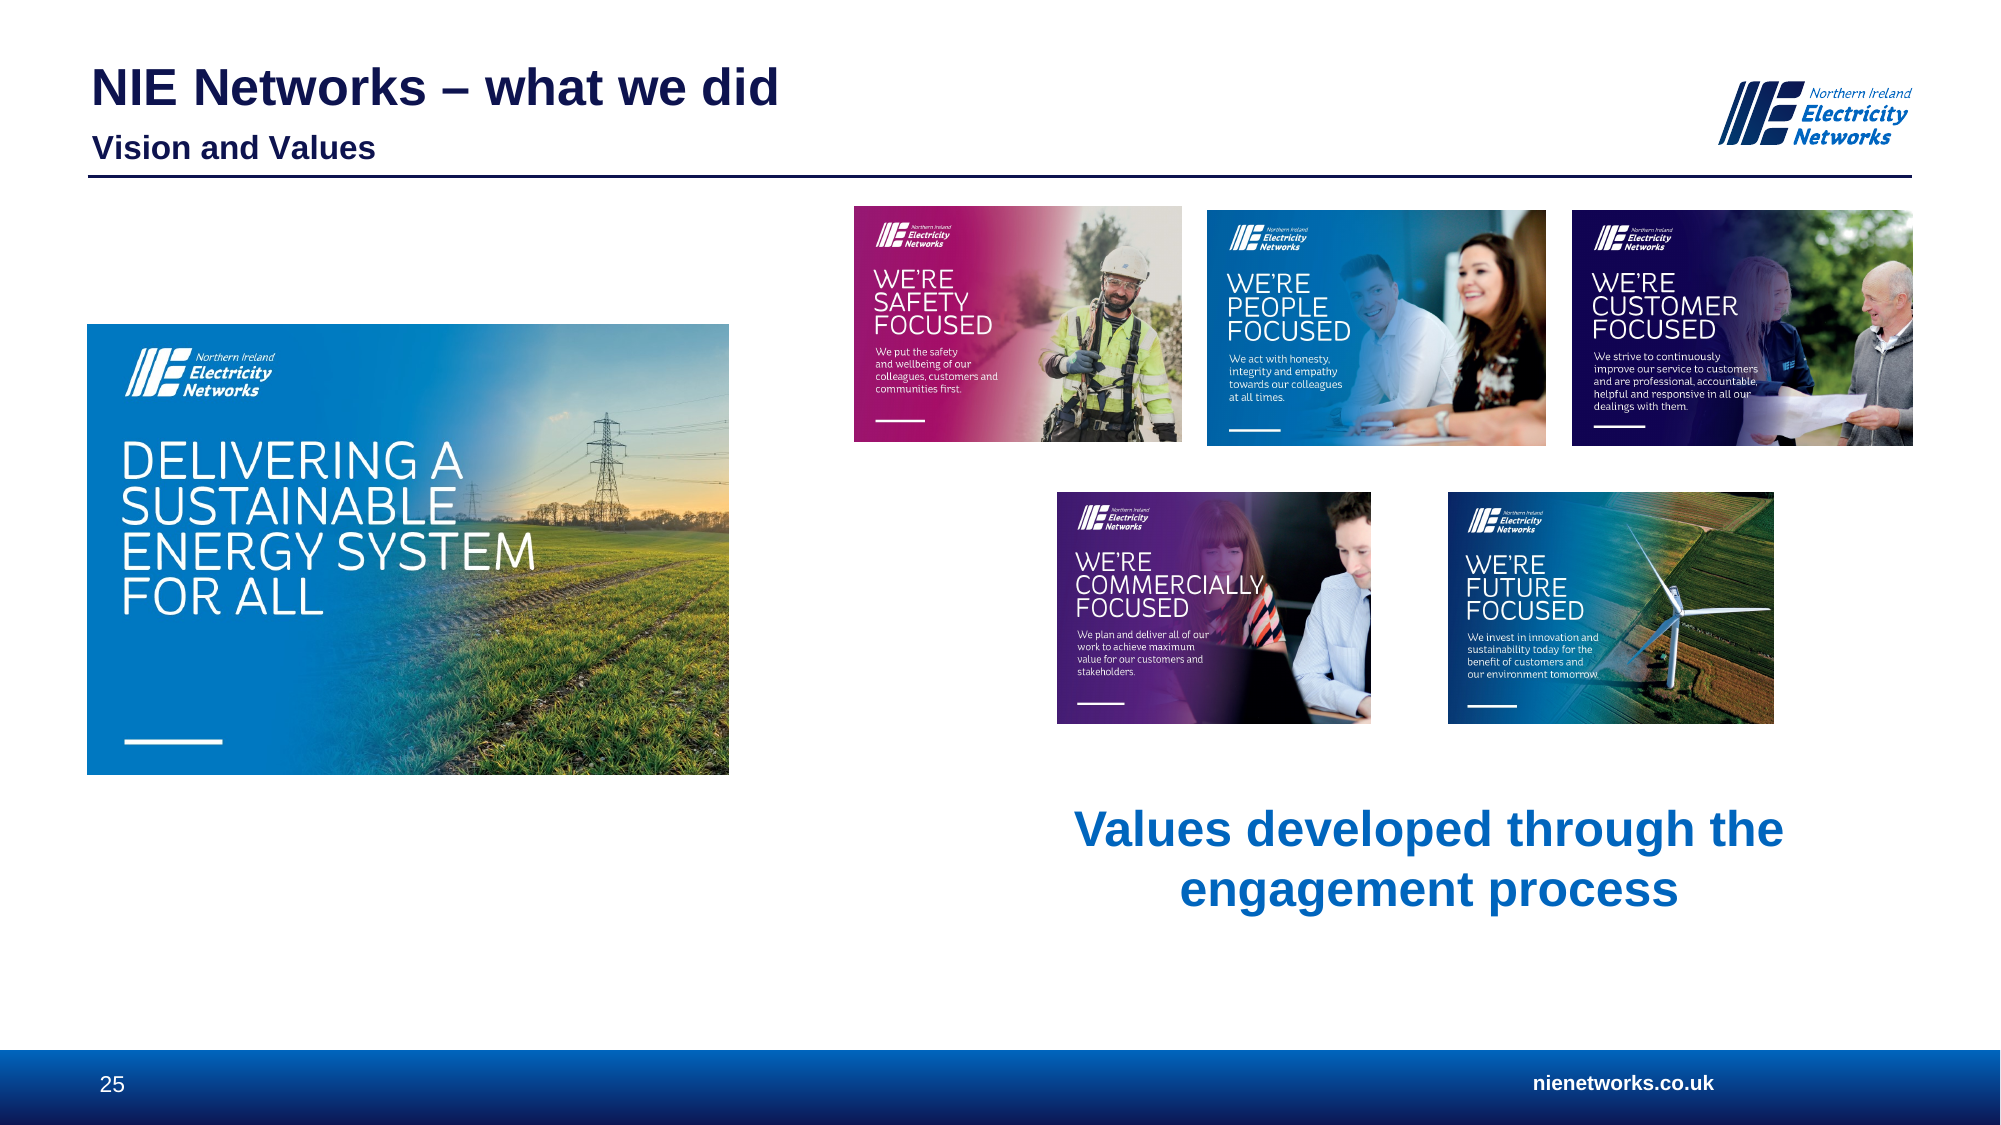

NIE Networks – what we did
Vision and Values
Values developed through the engagement process